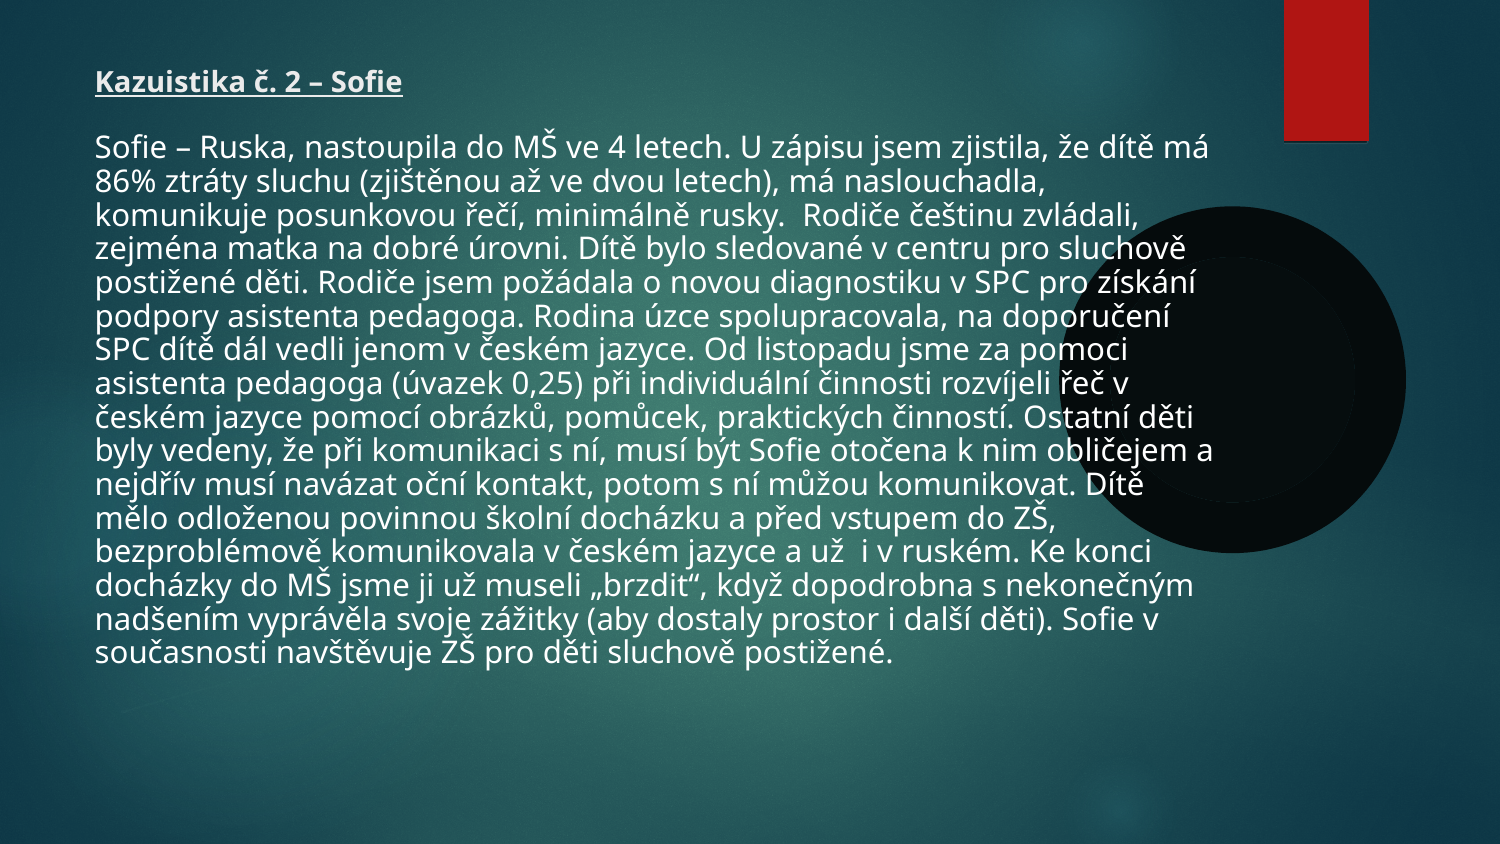

# Kazuistika č. 2 – Sofie
Sofie – Ruska, nastoupila do MŠ ve 4 letech. U zápisu jsem zjistila, že dítě má 86% ztráty sluchu (zjištěnou až ve dvou letech), má naslouchadla, komunikuje posunkovou řečí, minimálně rusky. Rodiče češtinu zvládali, zejména matka na dobré úrovni. Dítě bylo sledované v centru pro sluchově postižené děti. Rodiče jsem požádala o novou diagnostiku v SPC pro získání podpory asistenta pedagoga. Rodina úzce spolupracovala, na doporučení SPC dítě dál vedli jenom v českém jazyce. Od listopadu jsme za pomoci asistenta pedagoga (úvazek 0,25) při individuální činnosti rozvíjeli řeč v českém jazyce pomocí obrázků, pomůcek, praktických činností. Ostatní děti byly vedeny, že při komunikaci s ní, musí být Sofie otočena k nim obličejem a nejdřív musí navázat oční kontakt, potom s ní můžou komunikovat. Dítě mělo odloženou povinnou školní docházku a před vstupem do ZŠ, bezproblémově komunikovala v českém jazyce a už i v ruském. Ke konci docházky do MŠ jsme ji už museli „brzdit“, když dopodrobna s nekonečným nadšením vyprávěla svoje zážitky (aby dostaly prostor i další děti). Sofie v současnosti navštěvuje ZŠ pro děti sluchově postižené.